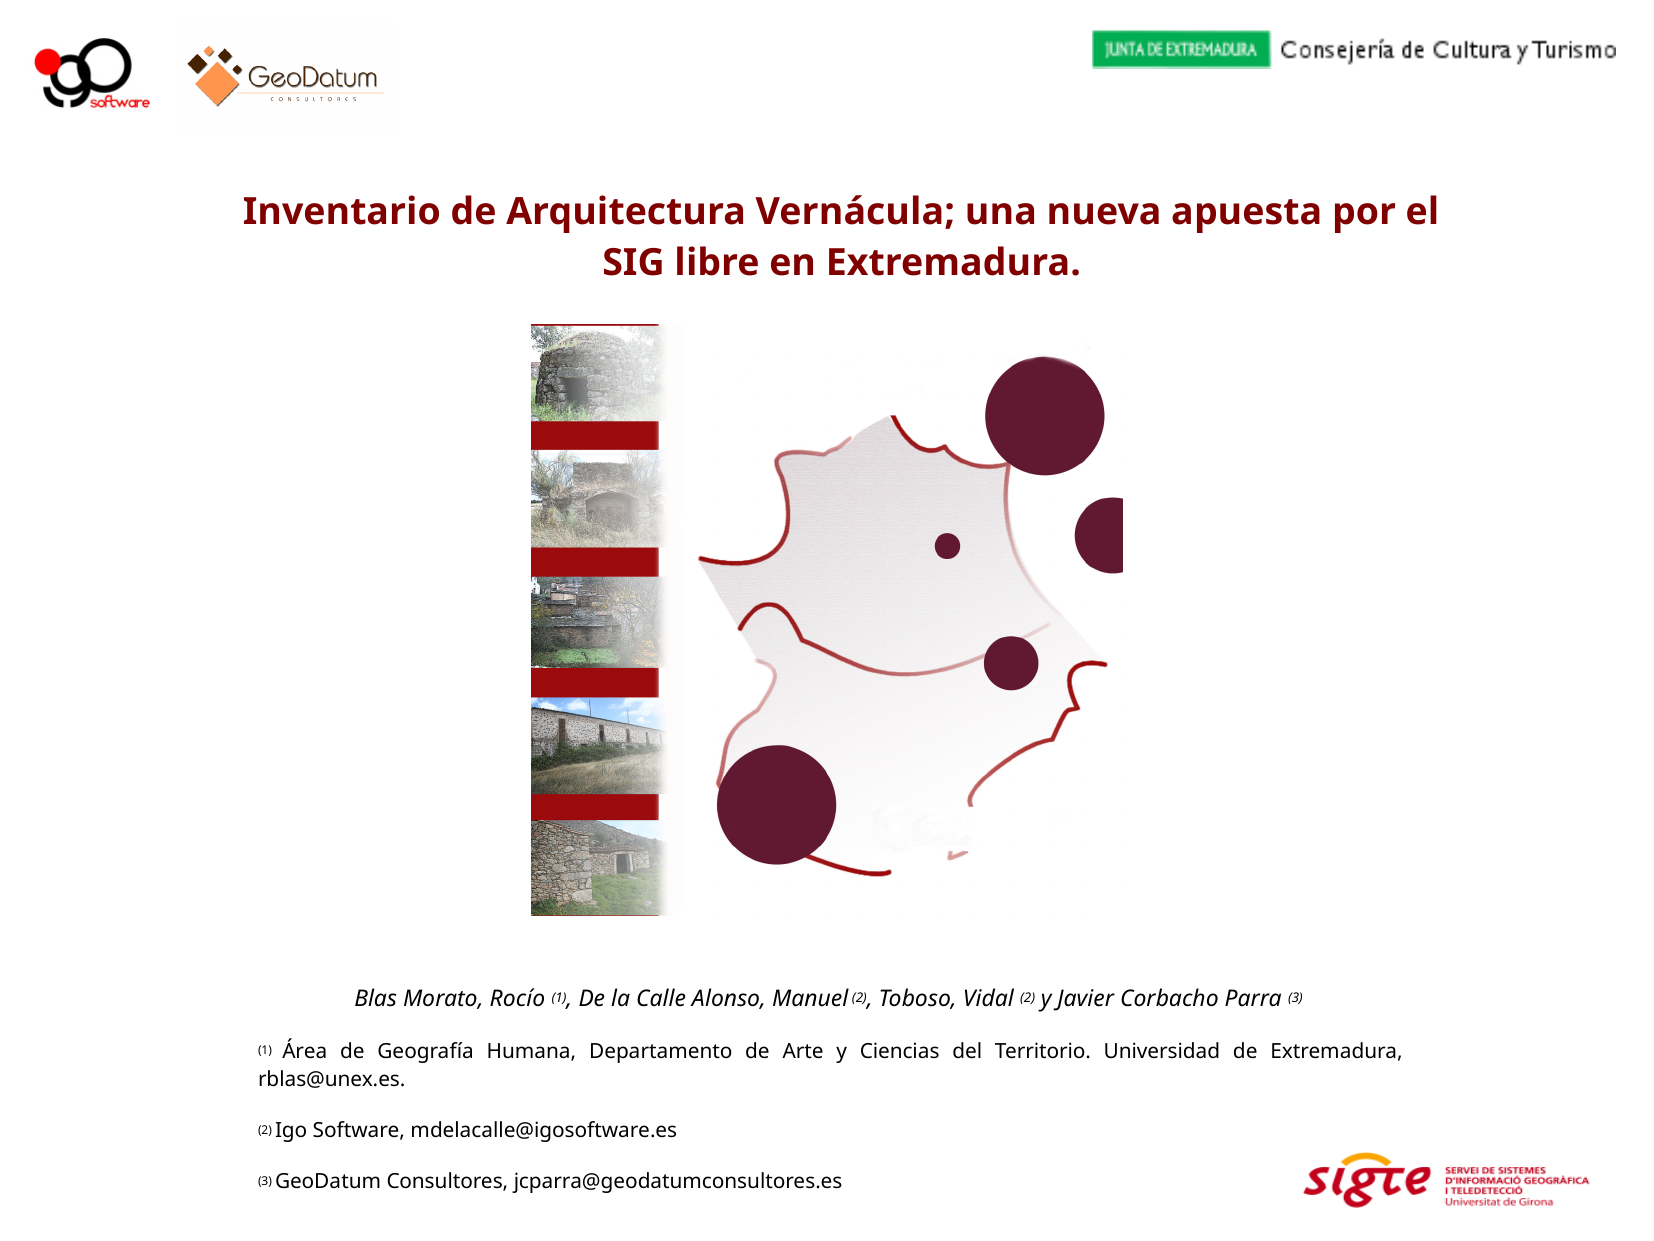

Inventario de Arquitectura Vernácula; una nueva apuesta por el SIG libre en Extremadura.
Blas Morato, Rocío (1), De la Calle Alonso, Manuel (2), Toboso, Vidal (2) y Javier Corbacho Parra (3)
(1) Área de Geografía Humana, Departamento de Arte y Ciencias del Territorio. Universidad de Extremadura, rblas@unex.es.
(2) Igo Software, mdelacalle@igosoftware.es
(3) GeoDatum Consultores, jcparra@geodatumconsultores.es